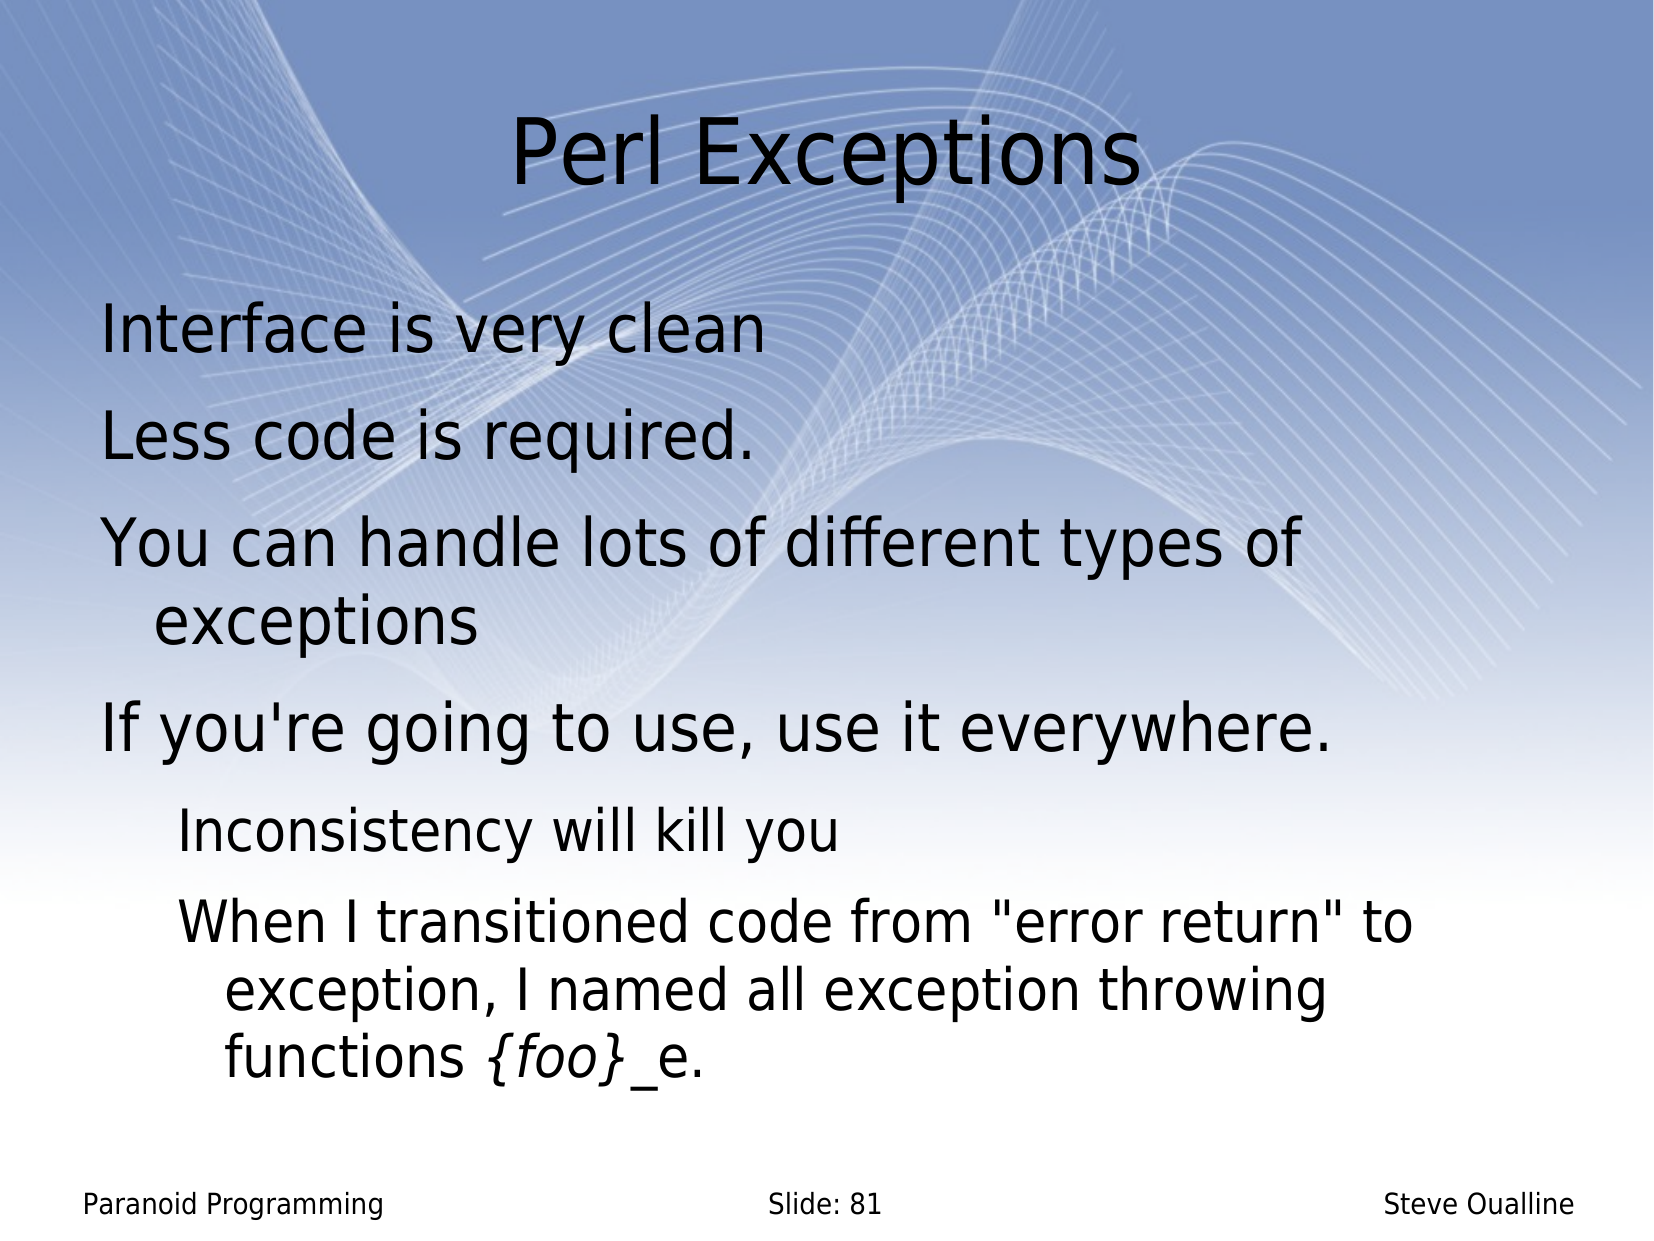

# Perl Exceptions
Interface is very clean
Less code is required.
You can handle lots of different types of exceptions
If you're going to use, use it everywhere.
Inconsistency will kill you
When I transitioned code from "error return" to exception, I named all exception throwing functions {foo}_e.
Paranoid Programming
Steve Oualline
81